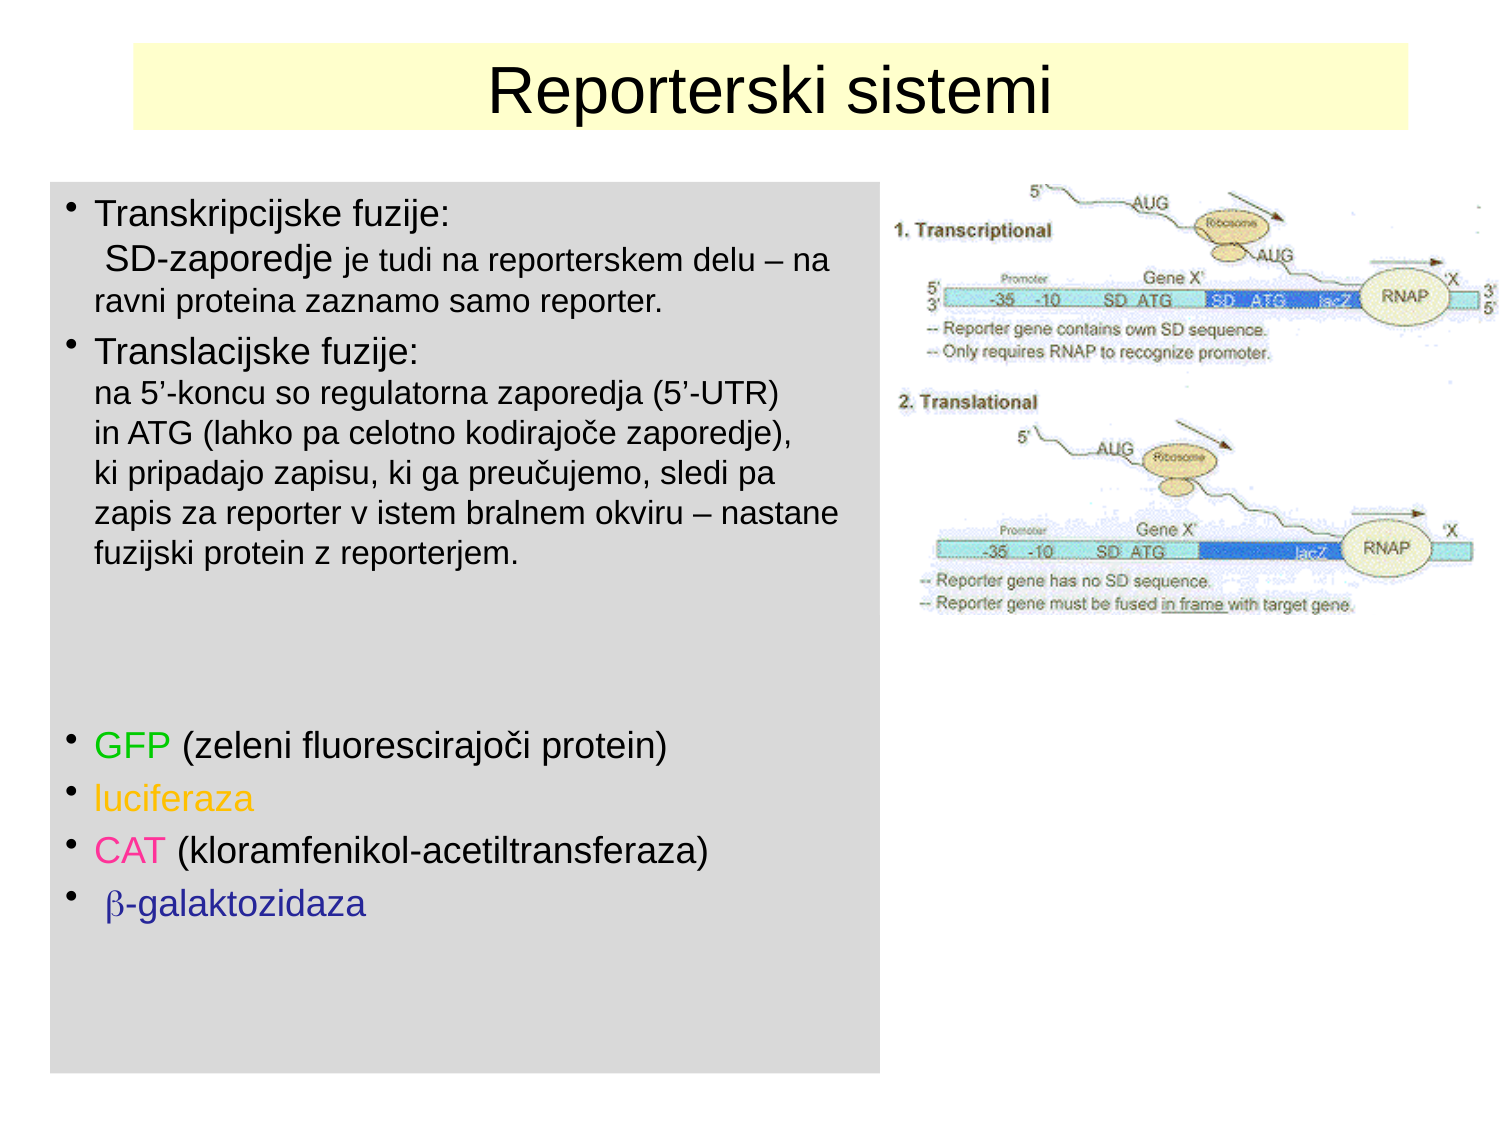

# Reporterski sistemi
Transkripcijske fuzije:
 SD-zaporedje je tudi na reporterskem delu – na ravni proteina zaznamo samo reporter.
Translacijske fuzije:
na 5’-koncu so regulatorna zaporedja (5’-UTR)
in ATG (lahko pa celotno kodirajoče zaporedje),
ki pripadajo zapisu, ki ga preučujemo, sledi pa
zapis za reporter v istem bralnem okviru – nastane fuzijski protein z reporterjem.
GFP (zeleni fluorescirajoči protein)
luciferaza
CAT (kloramfenikol-acetiltransferaza)
 b-galaktozidaza